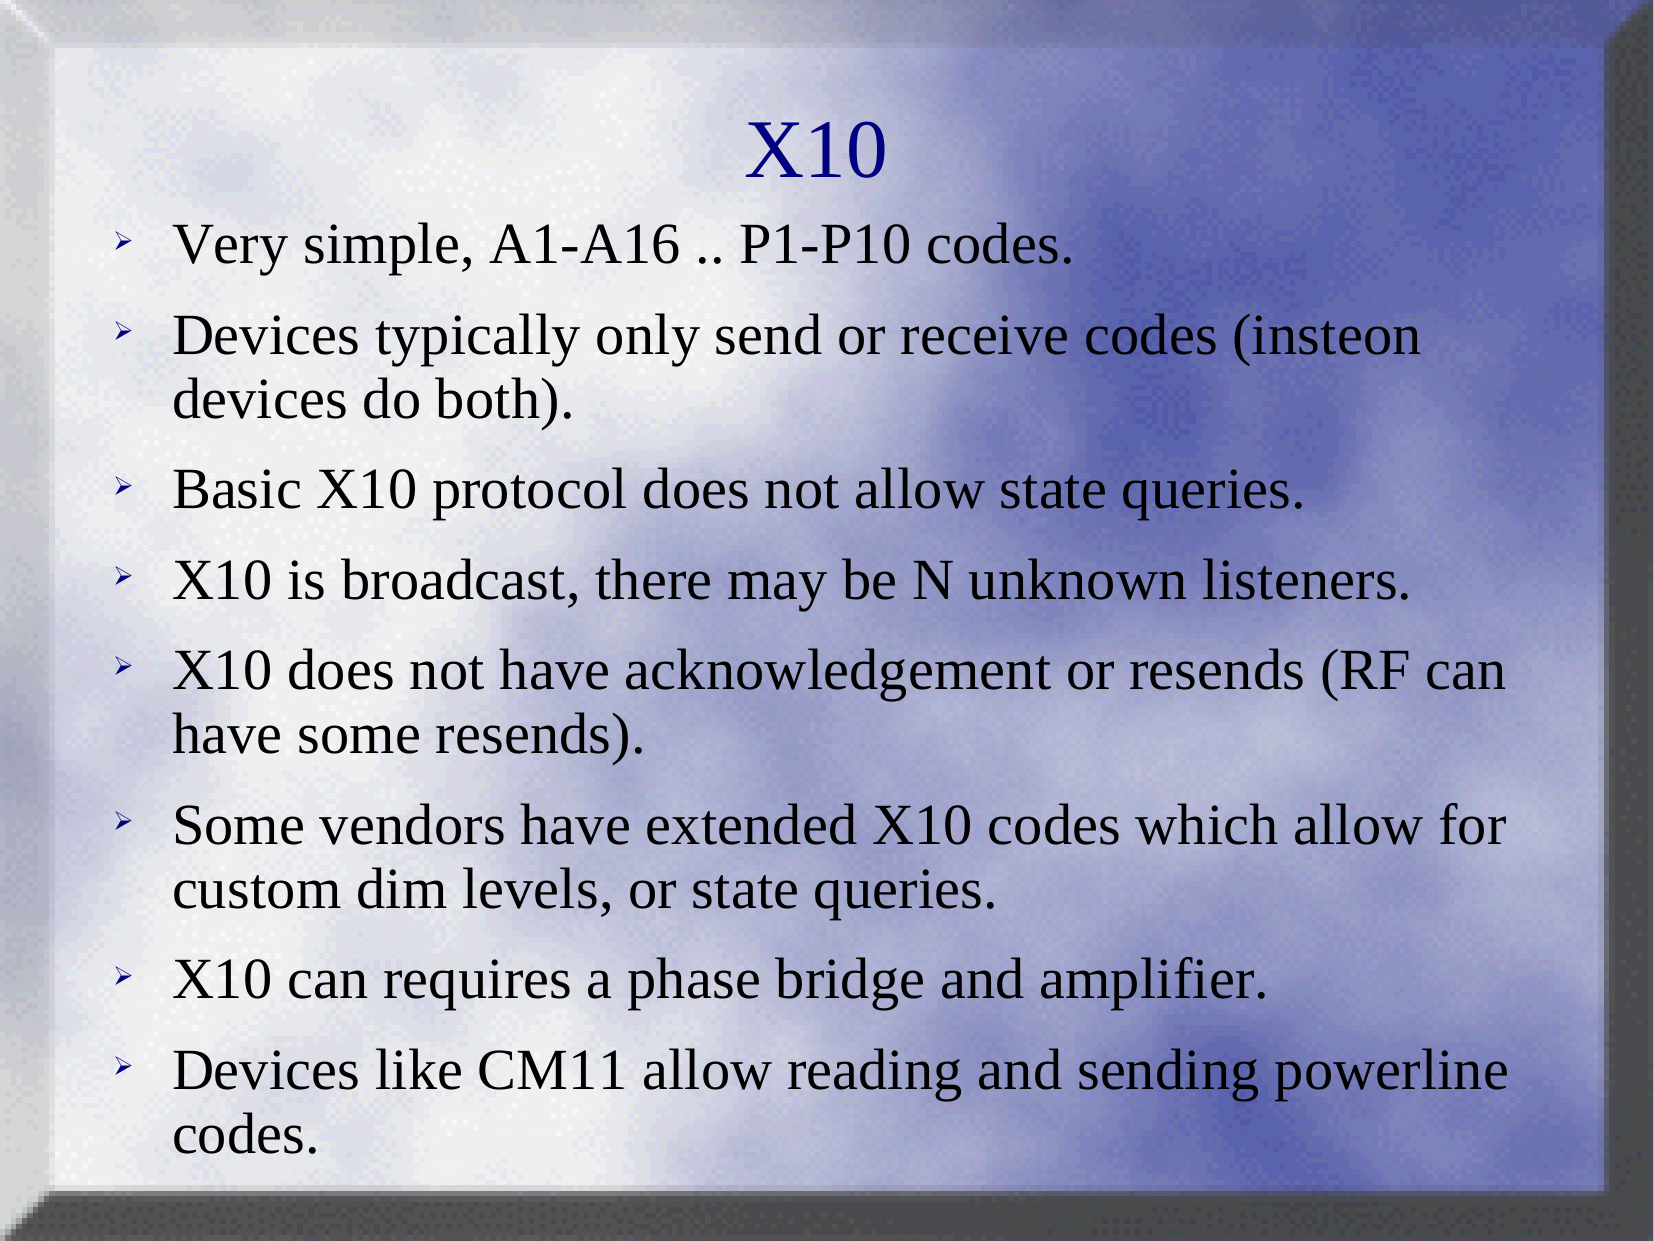

# X10
Very simple, A1-A16 .. P1-P10 codes.
Devices typically only send or receive codes (insteon devices do both).
Basic X10 protocol does not allow state queries.
X10 is broadcast, there may be N unknown listeners.
X10 does not have acknowledgement or resends (RF can have some resends).
Some vendors have extended X10 codes which allow for custom dim levels, or state queries.
X10 can requires a phase bridge and amplifier.
Devices like CM11 allow reading and sending powerline codes.